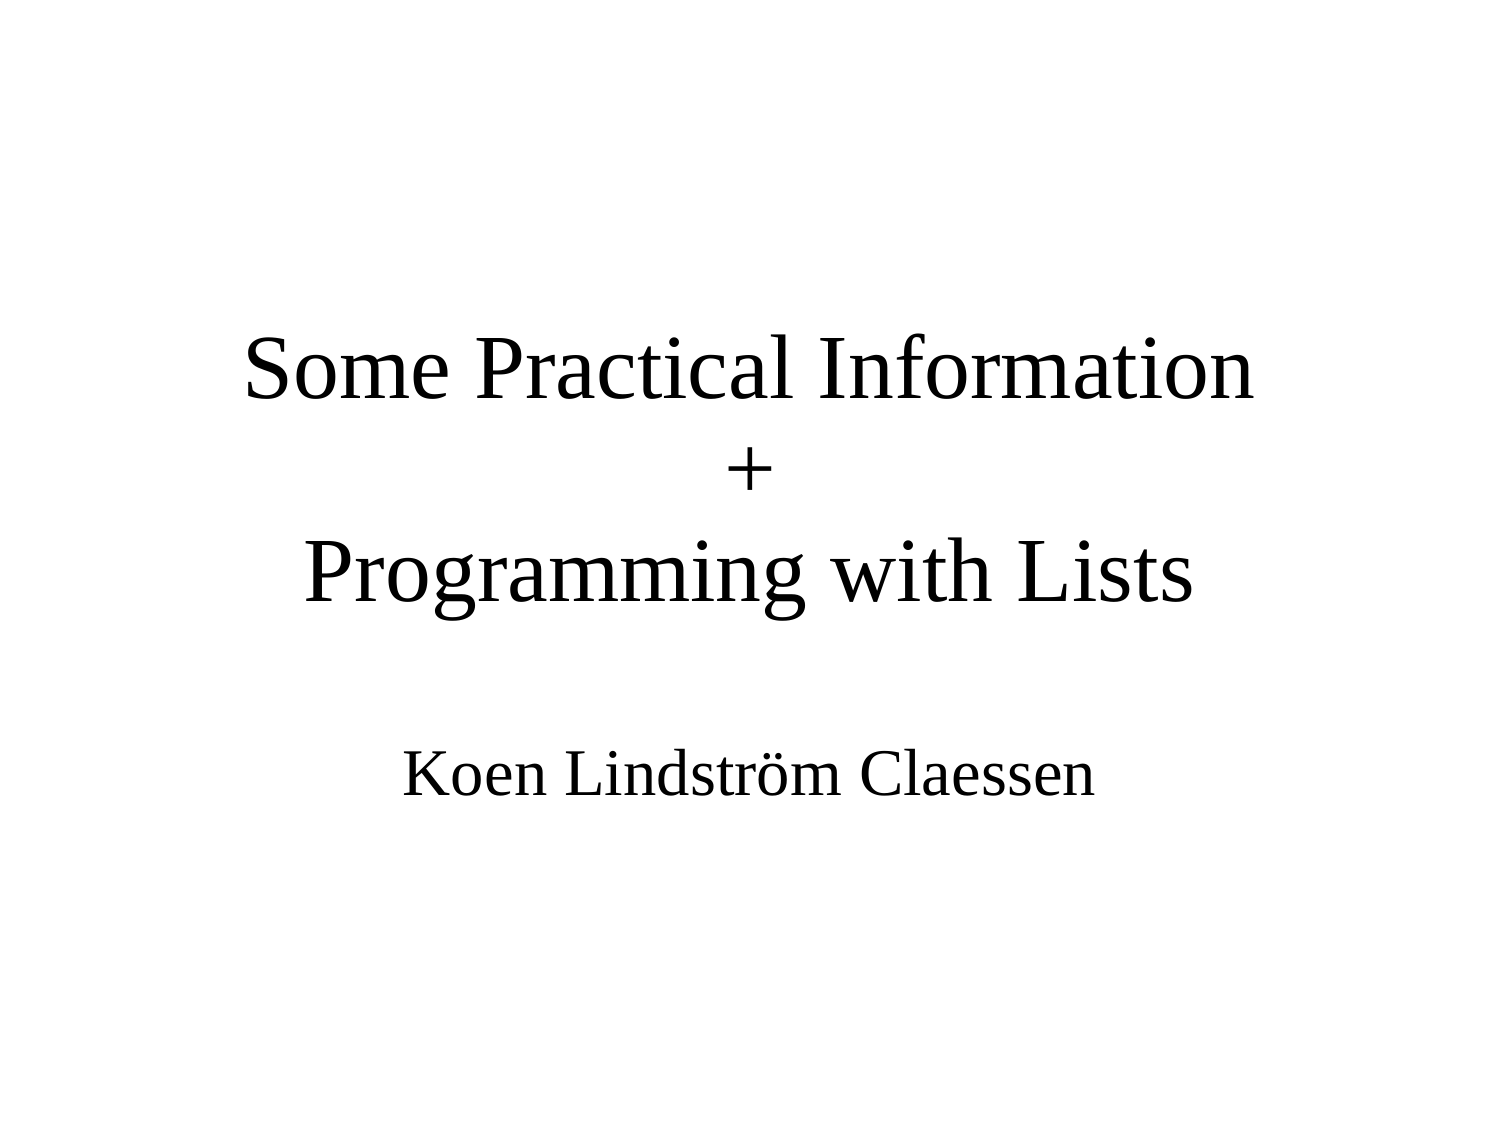

# Some Practical Information + Programming with Lists
Koen Lindström Claessen